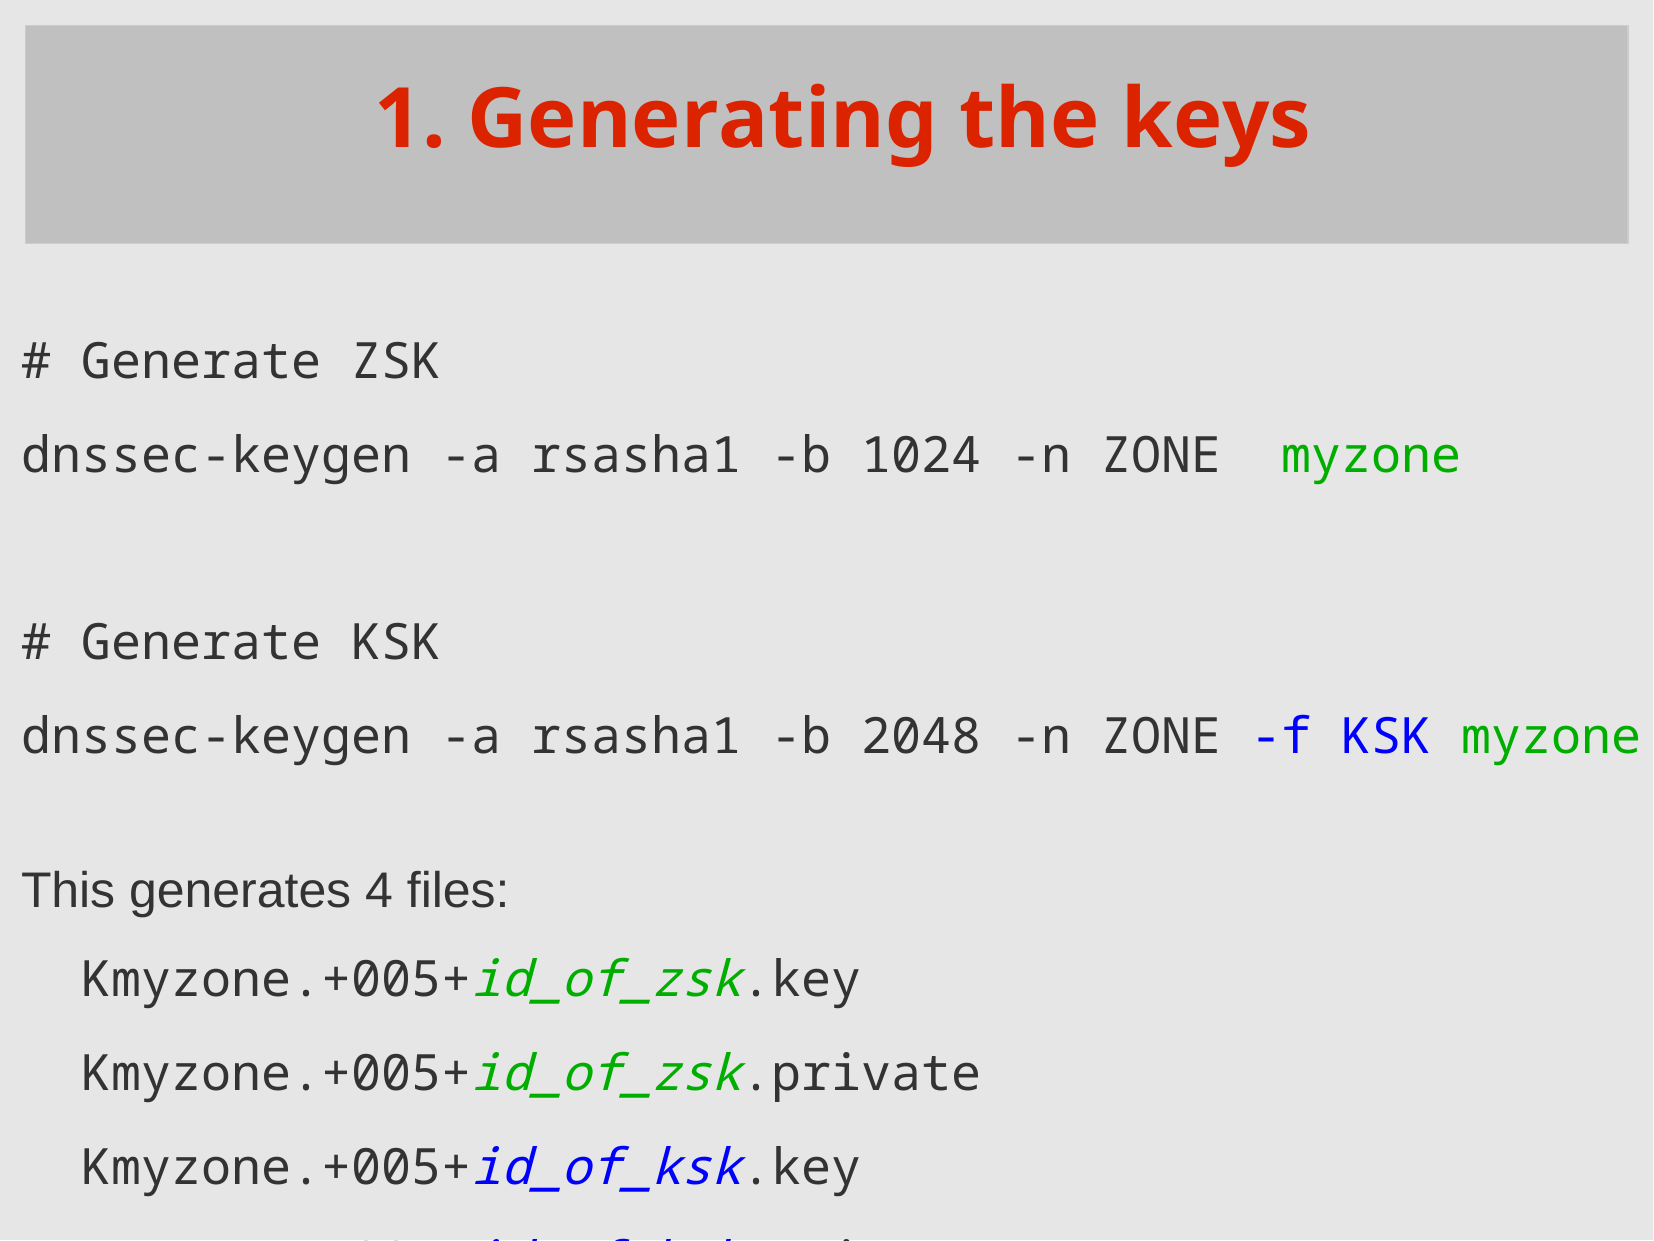

# 1. Generating the keys
# Generate ZSK
dnssec-keygen -a rsasha1 -b 1024 -n ZONE myzone
# Generate KSK
dnssec-keygen -a rsasha1 -b 2048 -n ZONE -f KSK myzone
This generates 4 files:
 Kmyzone.+005+id_of_zsk.key
 Kmyzone.+005+id_of_zsk.private
 Kmyzone.+005+id_of_ksk.key
 Kmyzone.+005+id_of_ksk.private